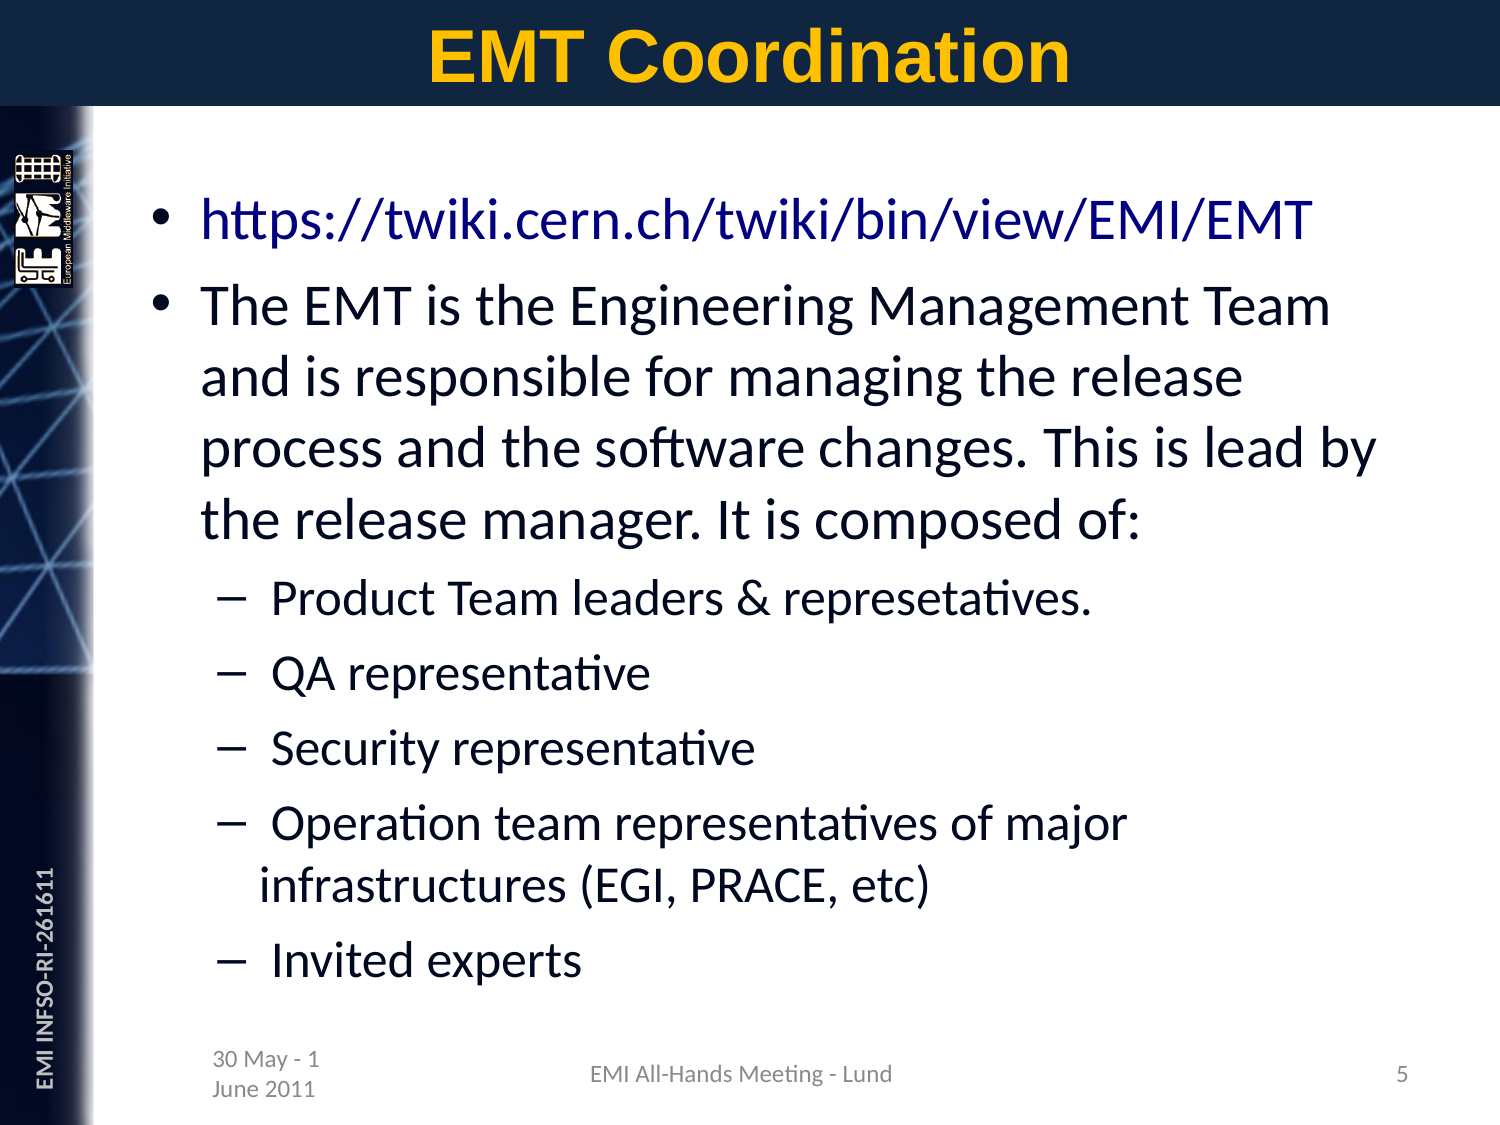

# EMT Coordination
https://twiki.cern.ch/twiki/bin/view/EMI/EMT
The EMT is the Engineering Management Team and is responsible for managing the release process and the software changes. This is lead by the release manager. It is composed of:
 Product Team leaders & represetatives.
 QA representative
 Security representative
 Operation team representatives of major infrastructures (EGI, PRACE, etc)
 Invited experts
30 May - 1 June 2011
EMI All-Hands Meeting - Lund